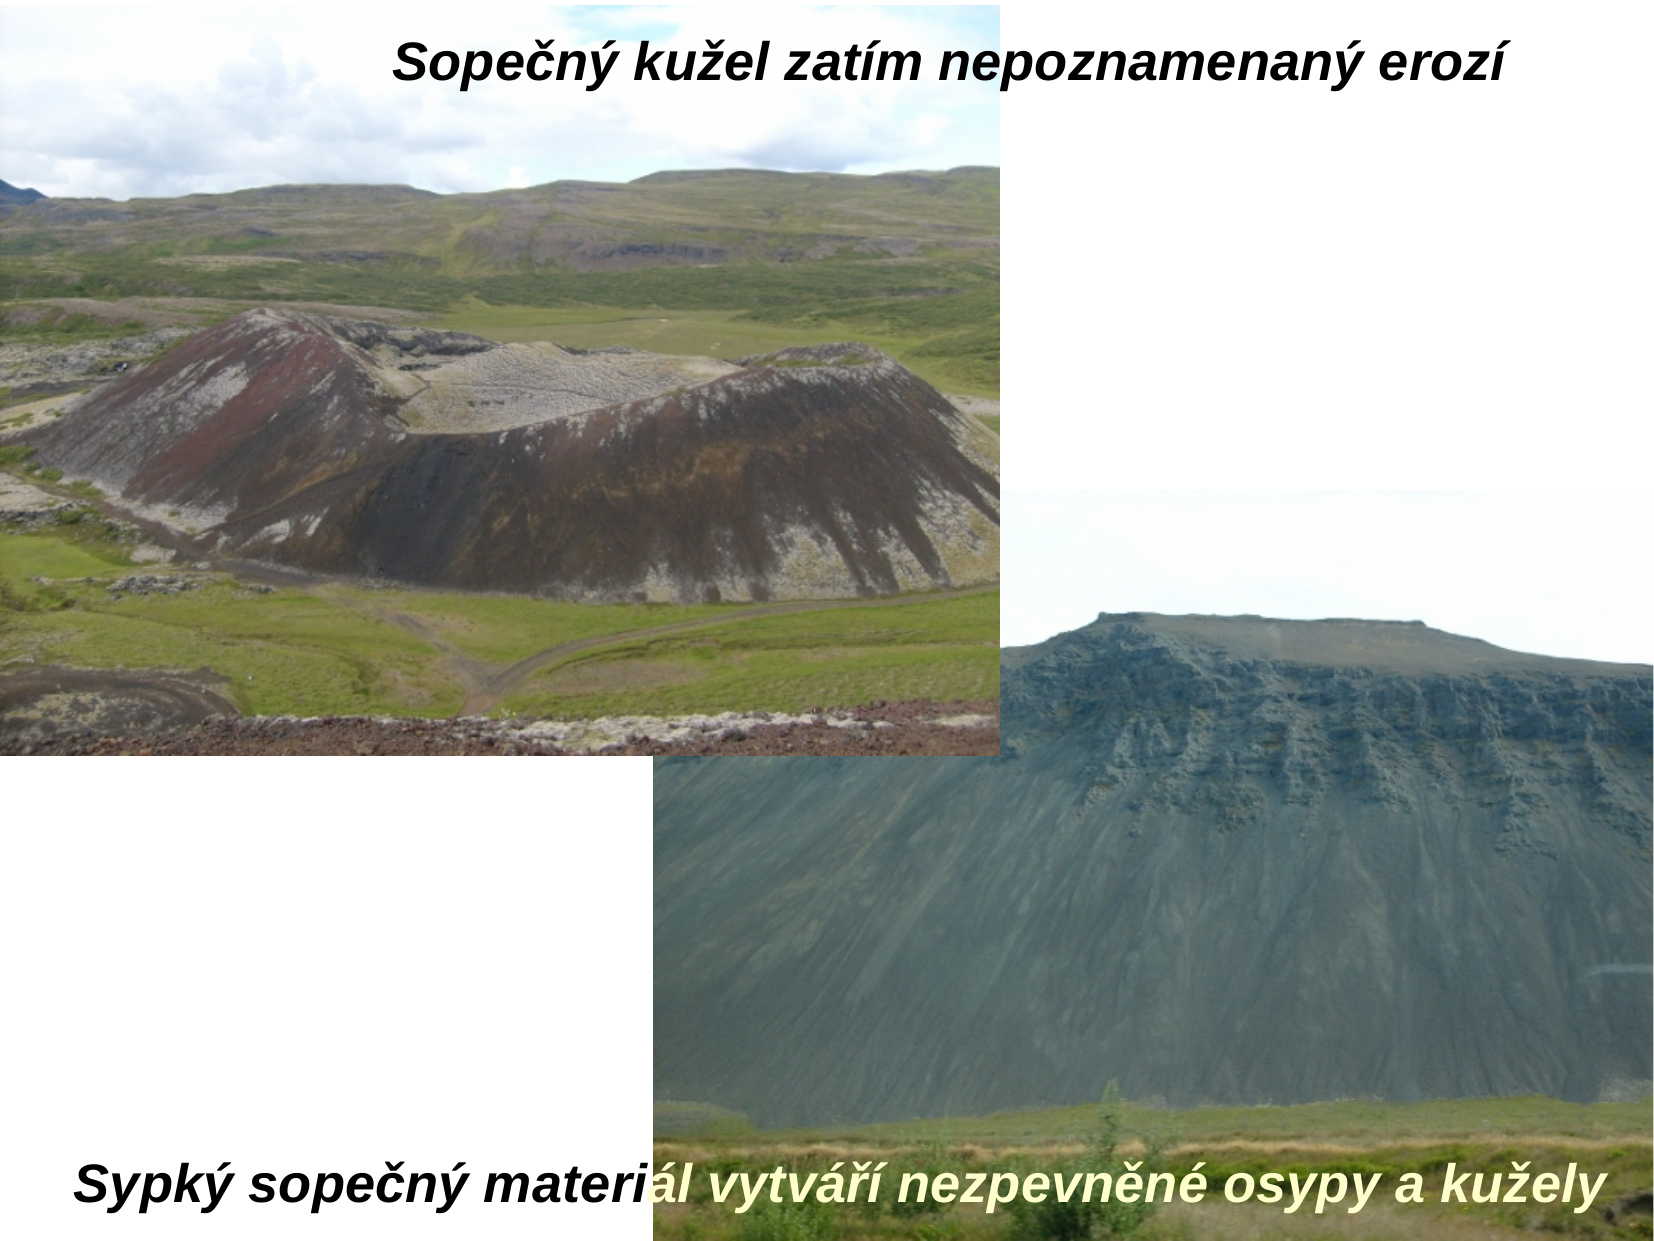

Sopečný kužel zatím nepoznamenaný erozí
Sypký sopečný materiál vytváří nezpevněné osypy a kužely